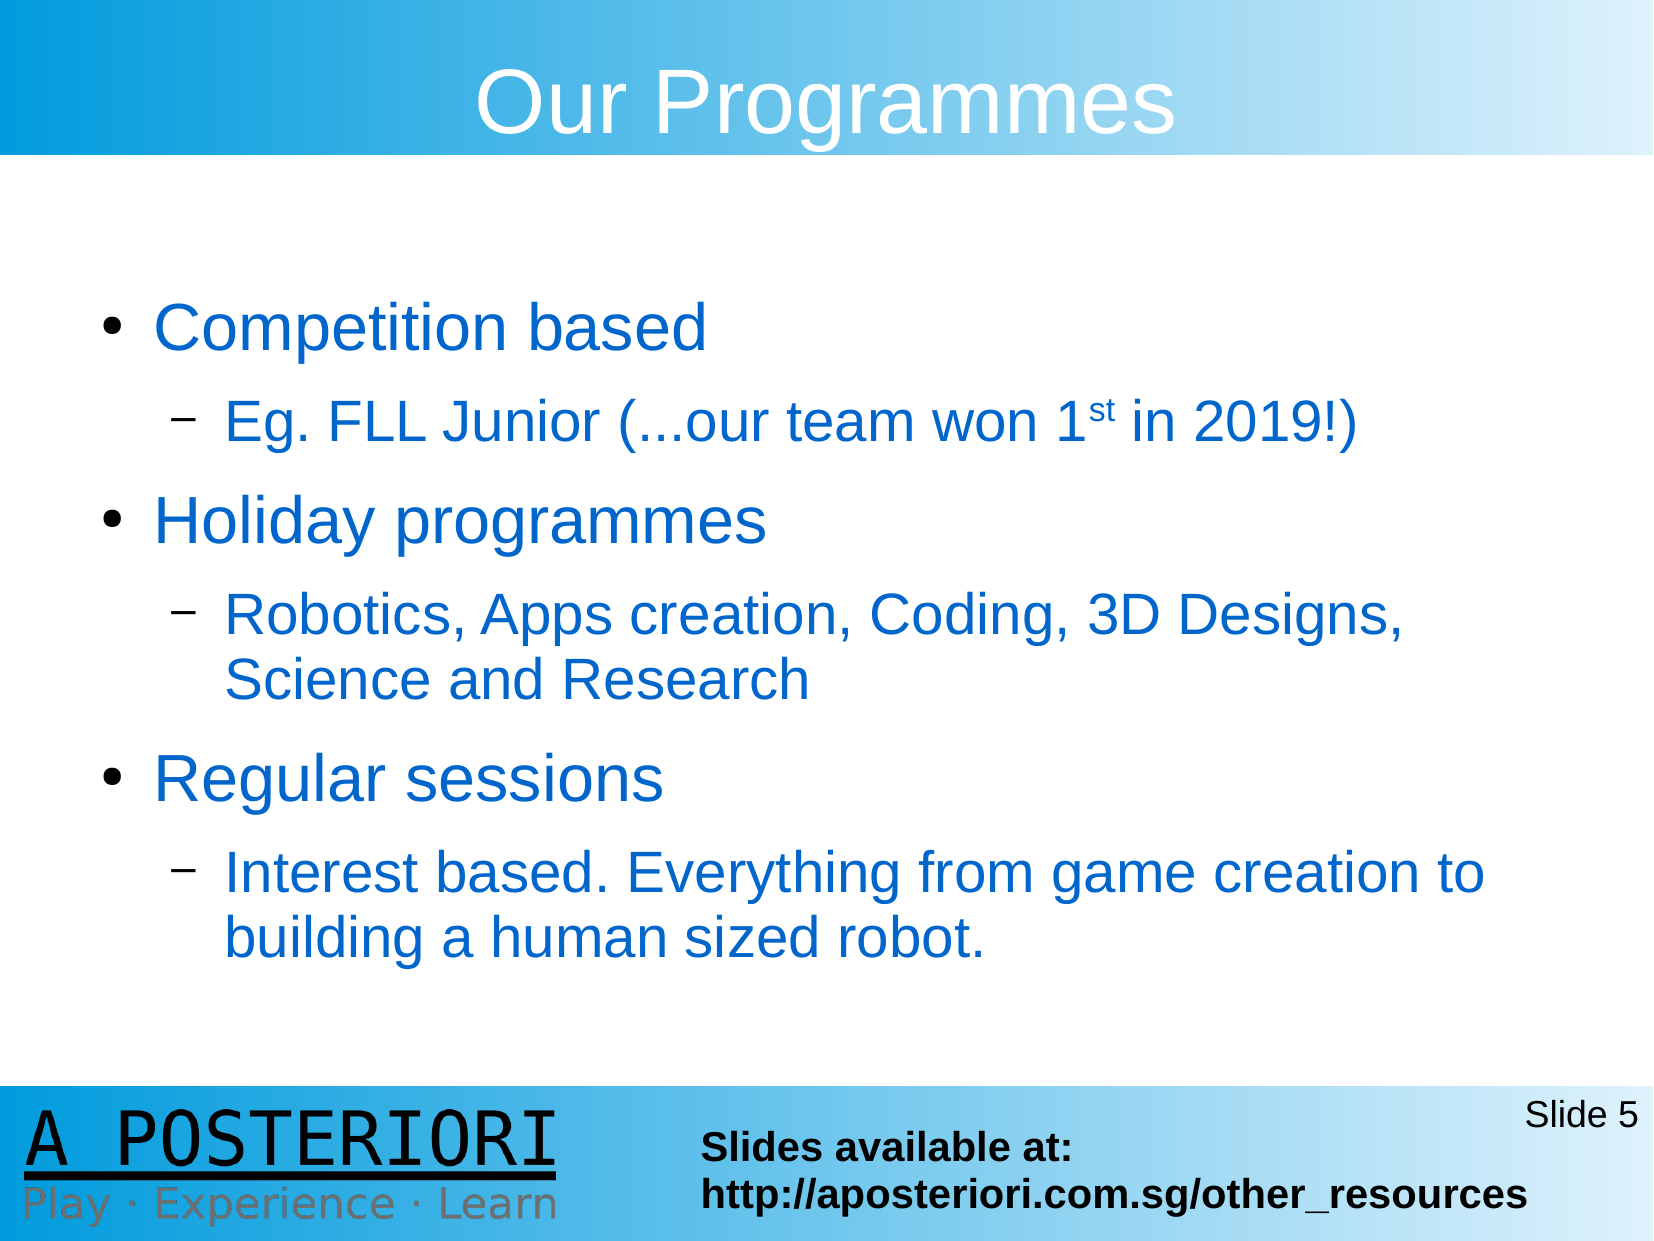

# Our Programmes
Competition based
Eg. FLL Junior (...our team won 1st in 2019!)
Holiday programmes
Robotics, Apps creation, Coding, 3D Designs, Science and Research
Regular sessions
Interest based. Everything from game creation to building a human sized robot.